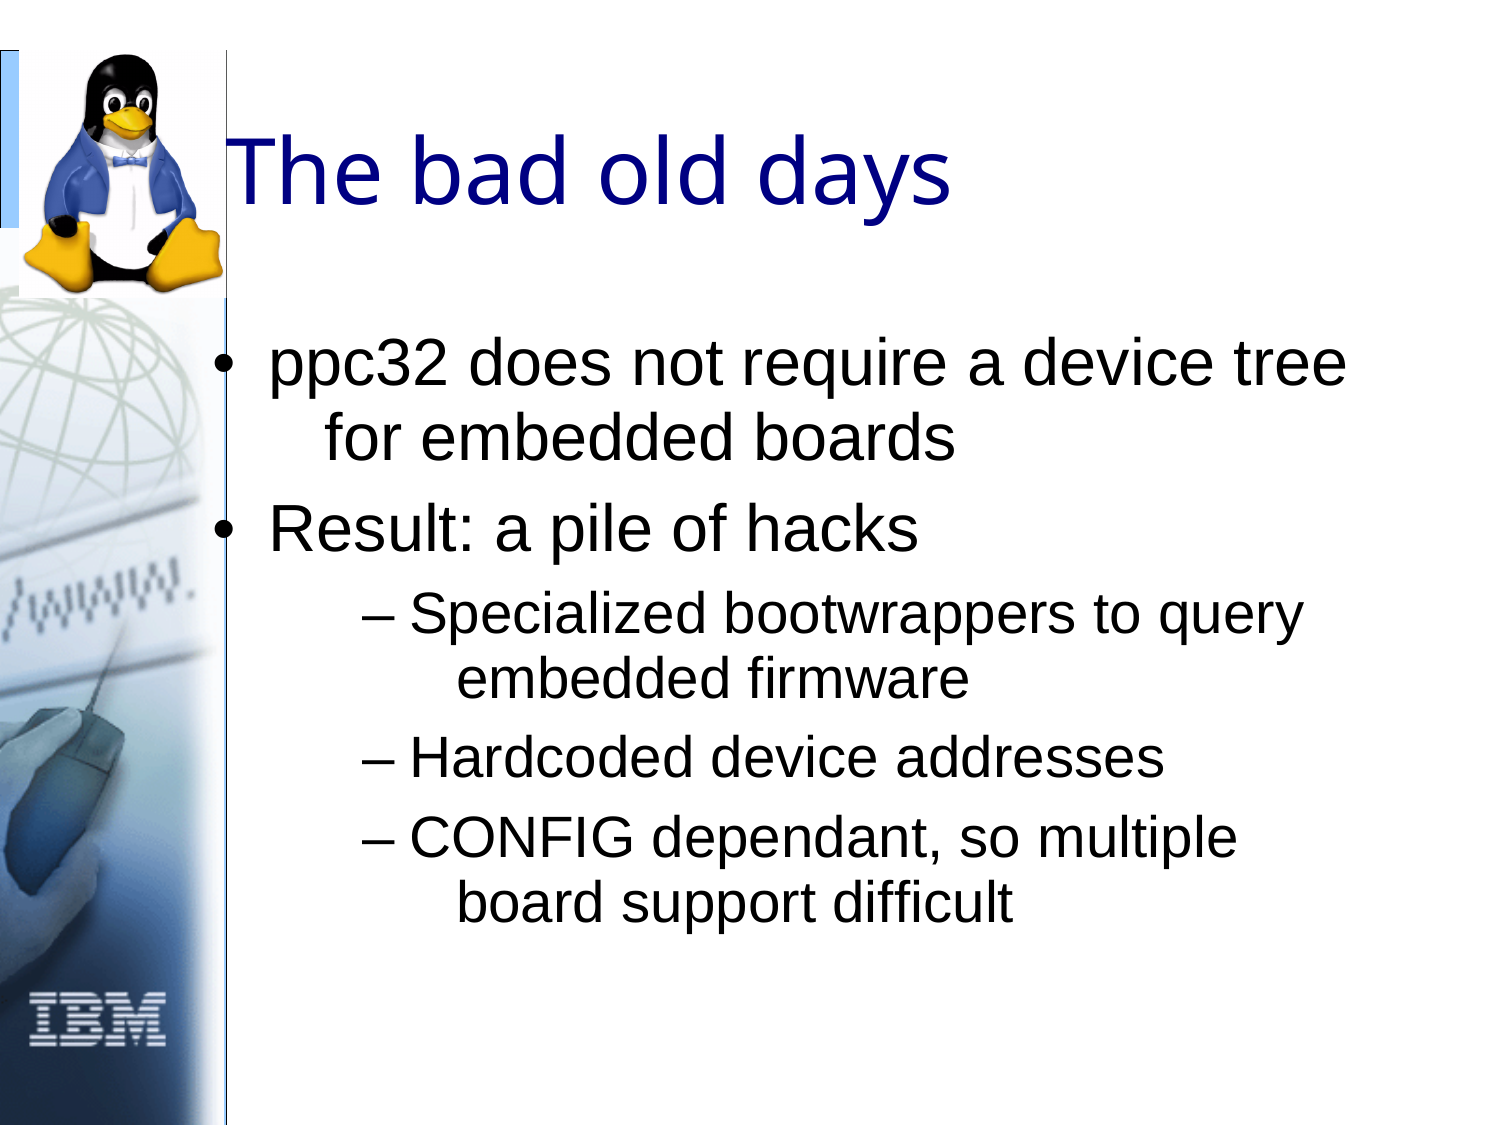

# The bad old days
ppc32 does not require a device tree for embedded boards
Result: a pile of hacks
Specialized bootwrappers to query embedded firmware
Hardcoded device addresses
CONFIG dependant, so multiple board support difficult